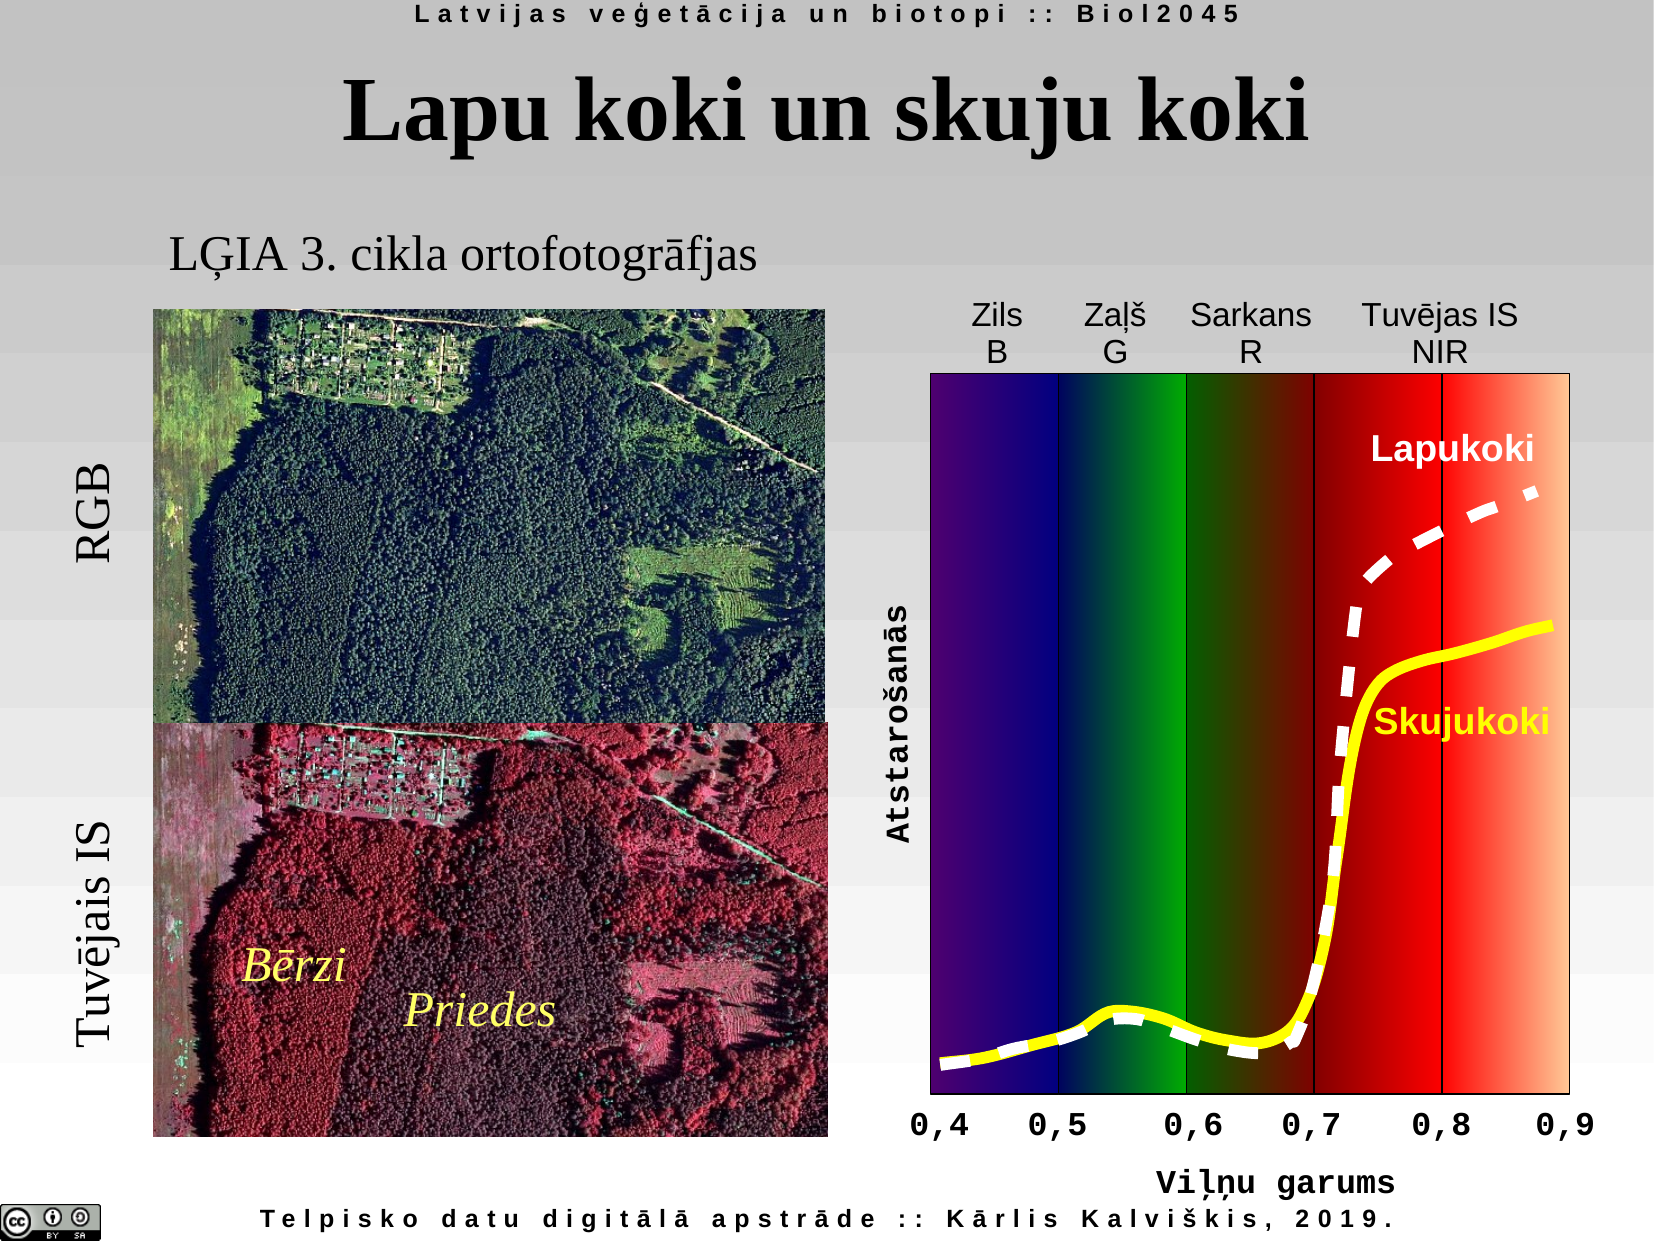

# Lapu koki un skuju koki
LĢIA 3. cikla ortofotogrāfjas
Zils
B
Zaļš
G
Sarkans
R
Tuvējas IS
NIR
Lapukoki
Skujukoki
Atstarošanās
0,4
0,5
0,6
0,7
0,8
0,9
Viļņu garums
RGB
Tuvējais IS
Bērzi
Priedes